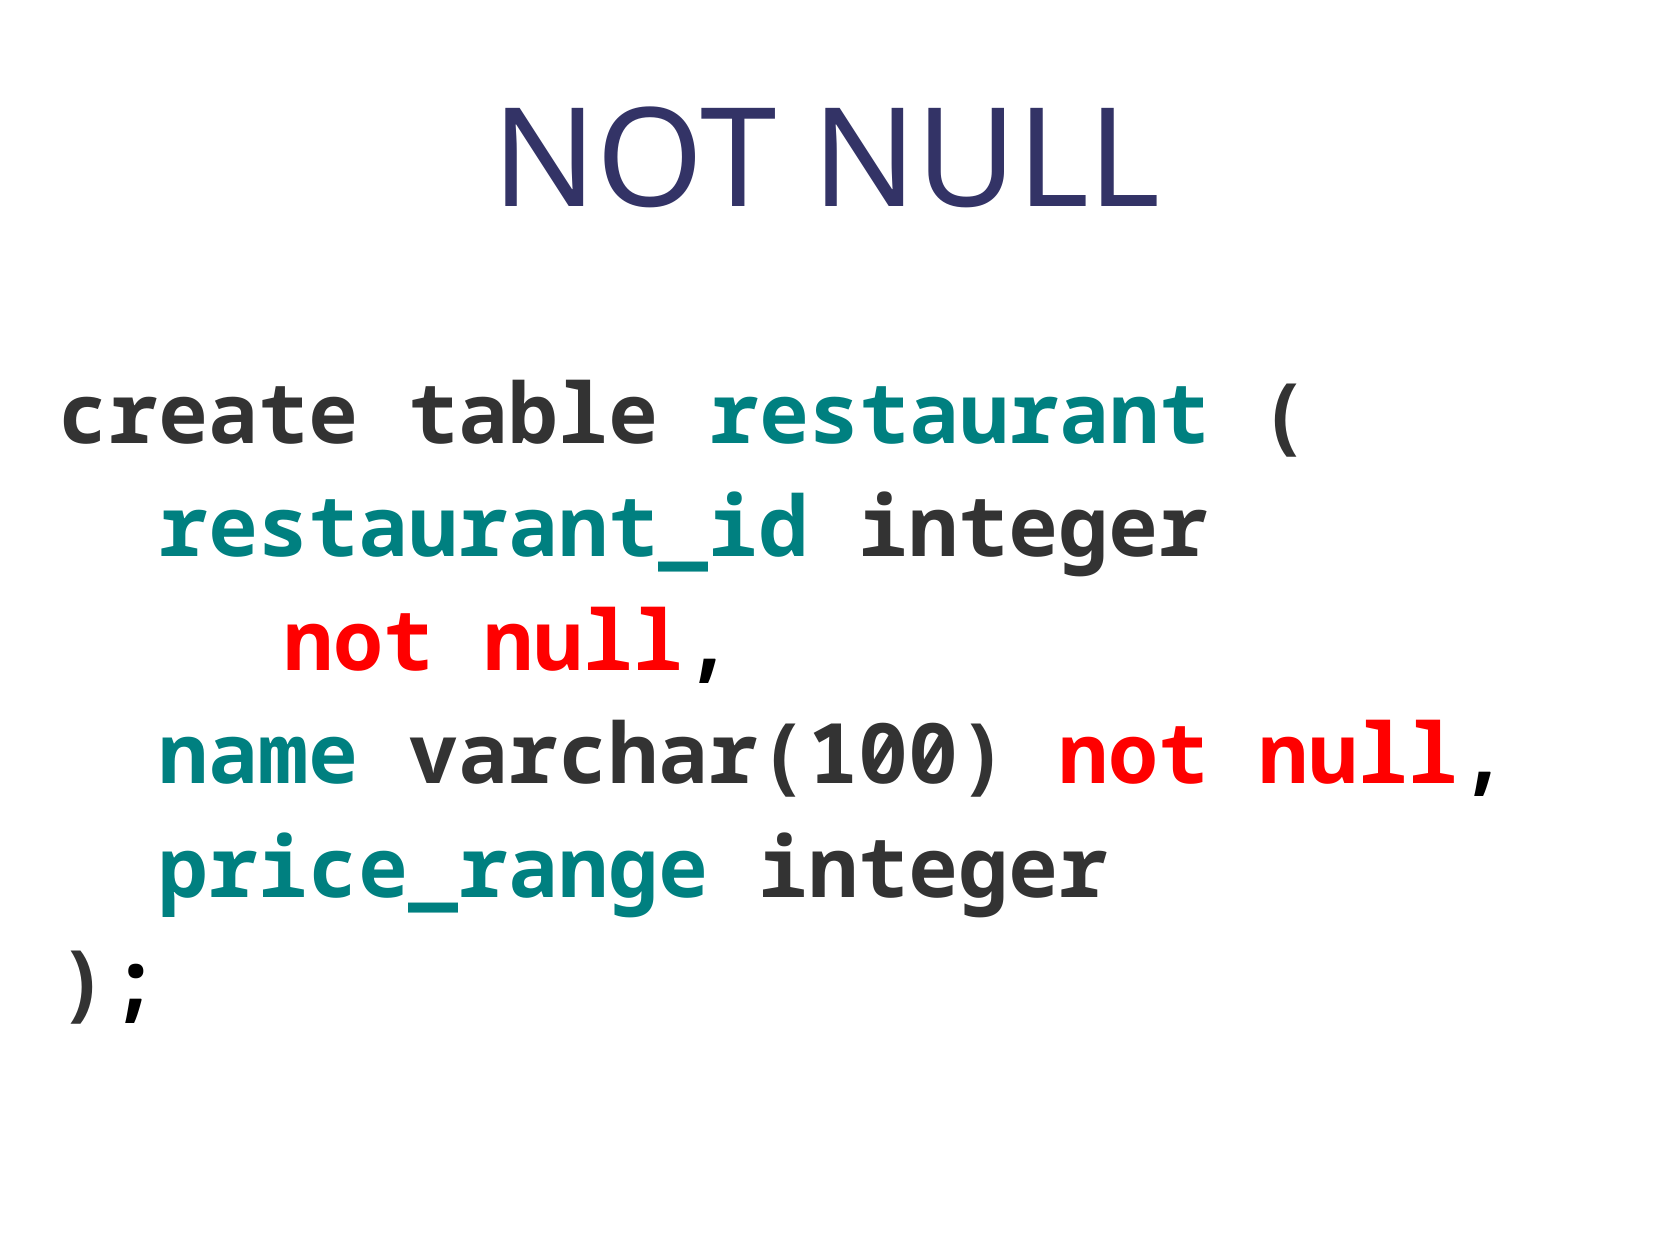

# NOT NULL
create table restaurant (
 restaurant_id integer
			not null,
 name varchar(100) not null,
 price_range integer
);